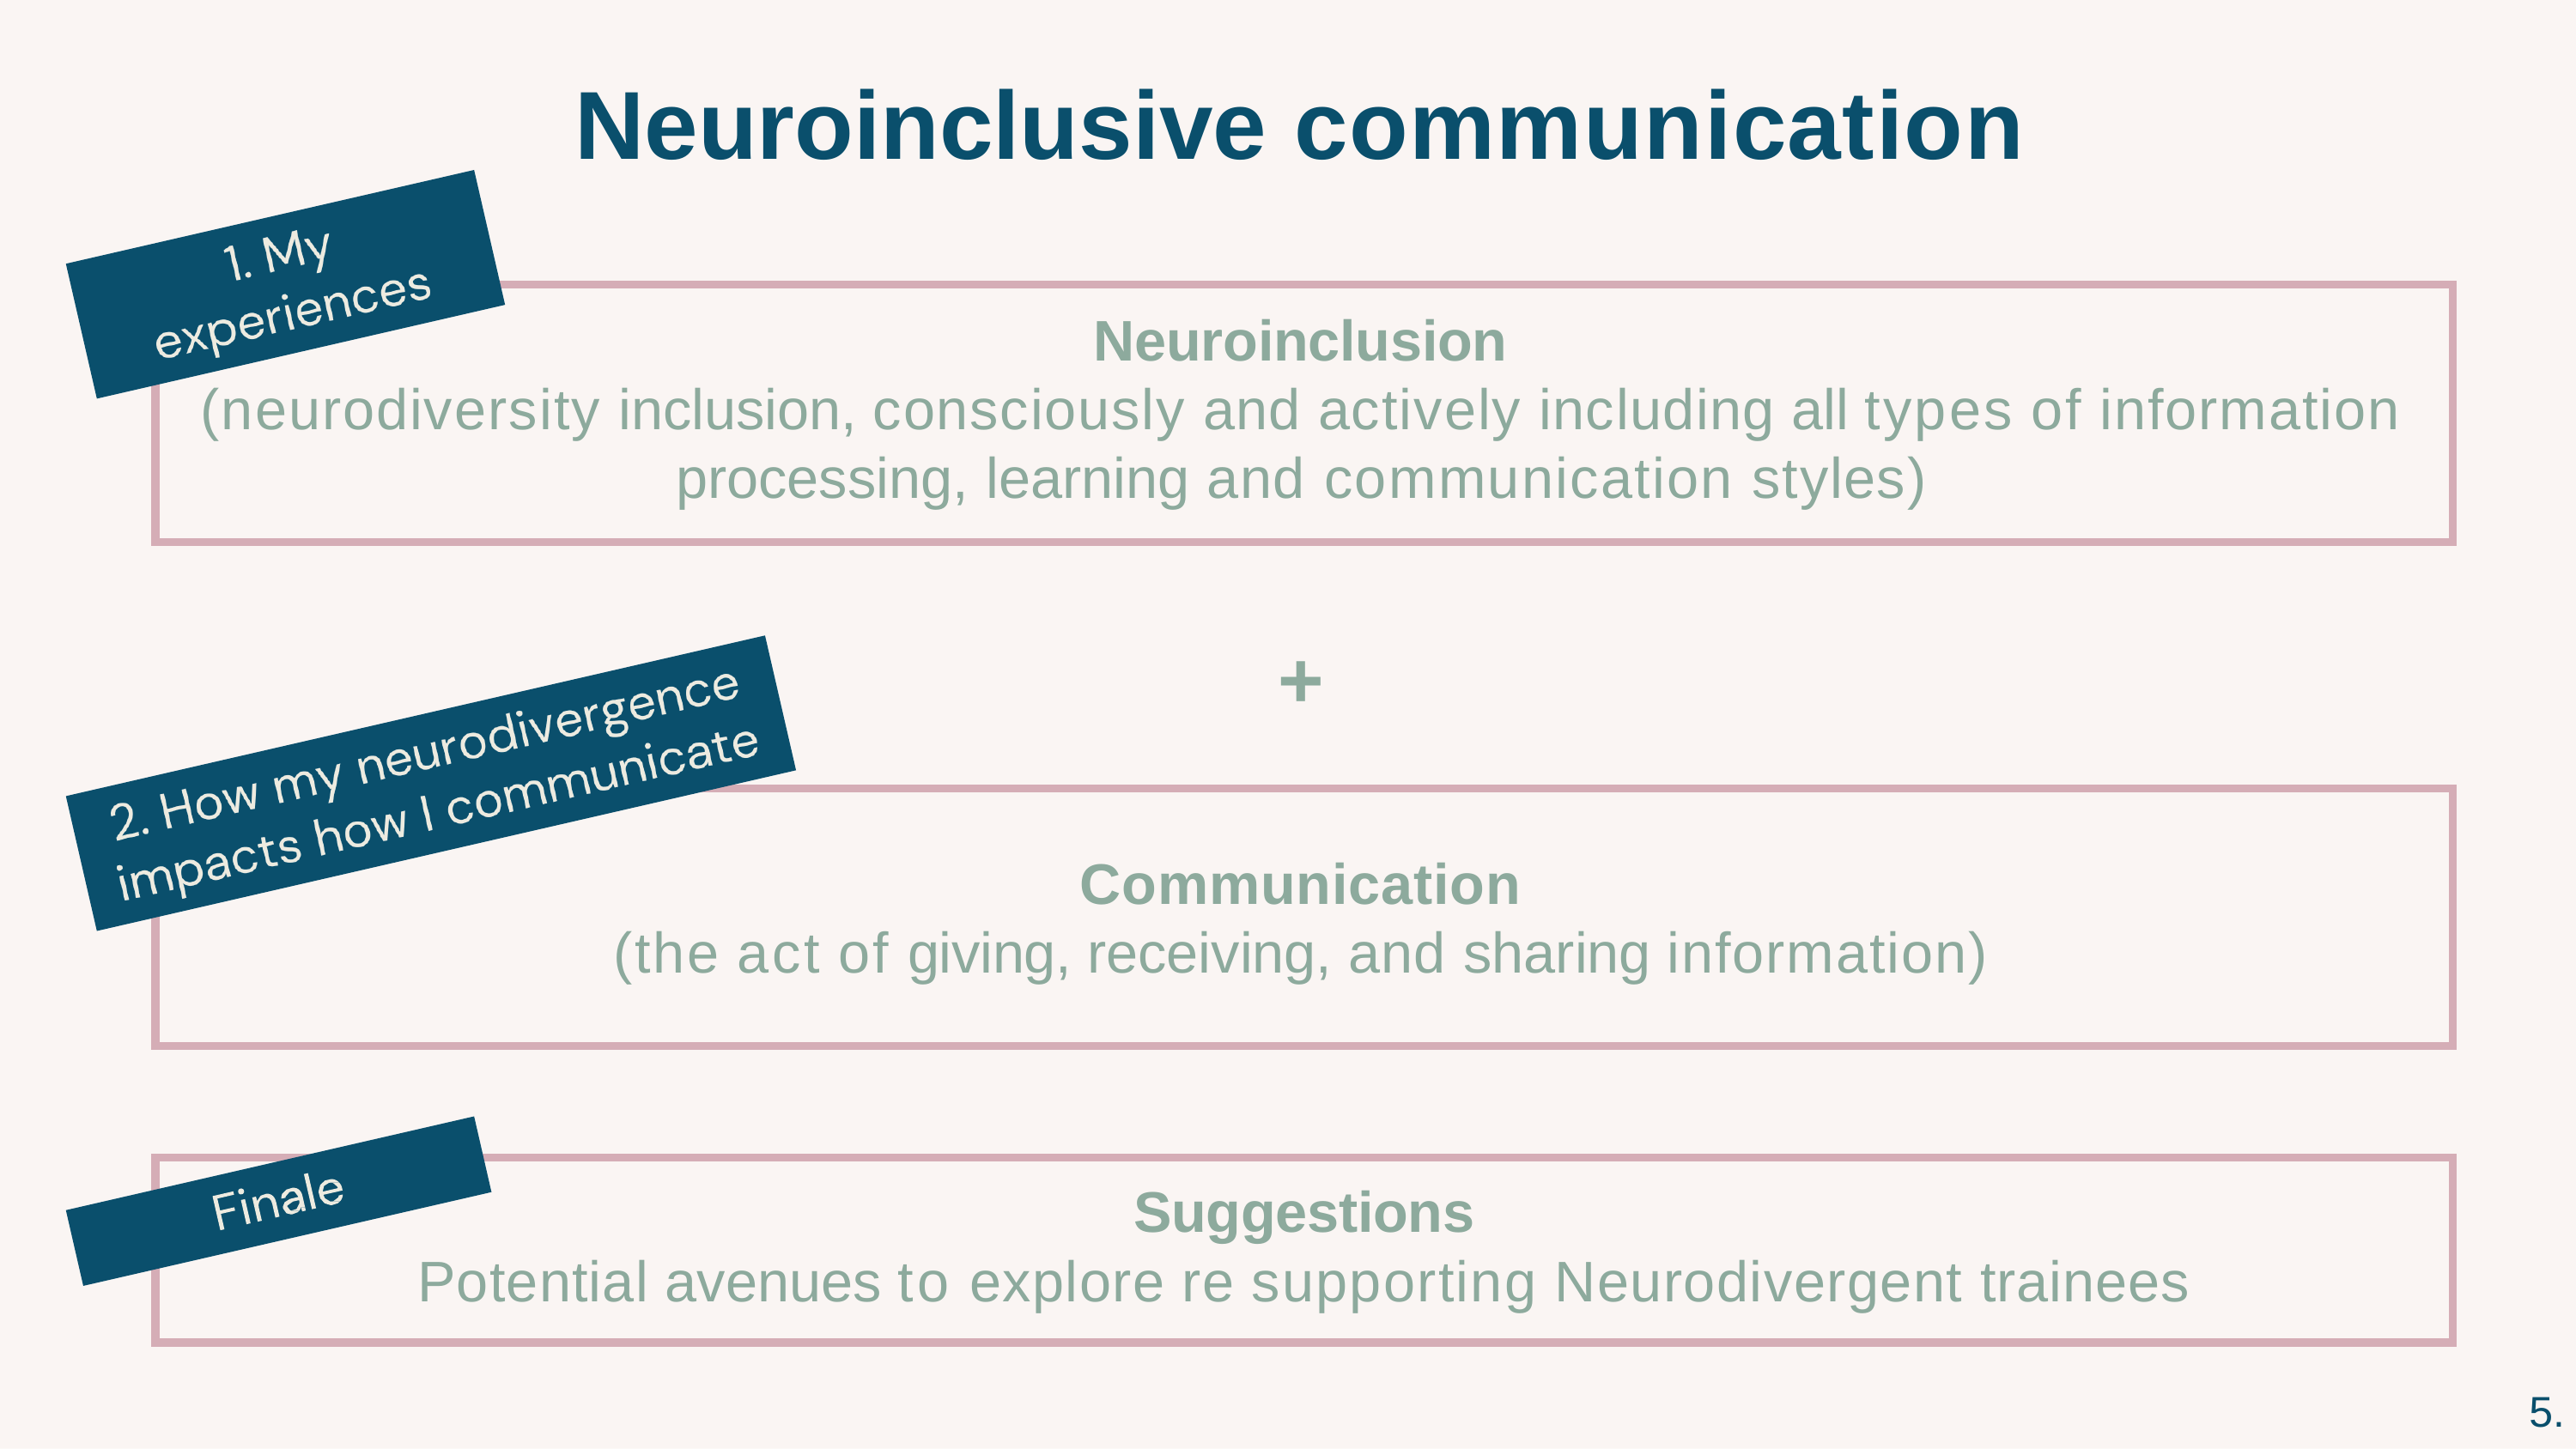

# Neuroinclusive communication
Neuroinclusion
(neurodiversity inclusion, consciously and actively including all types of information processing, learning and communication styles)
+
Communication
(the act of giving, receiving, and sharing information)
Suggestions
Potential avenues to explore re supporting Neurodivergent trainees